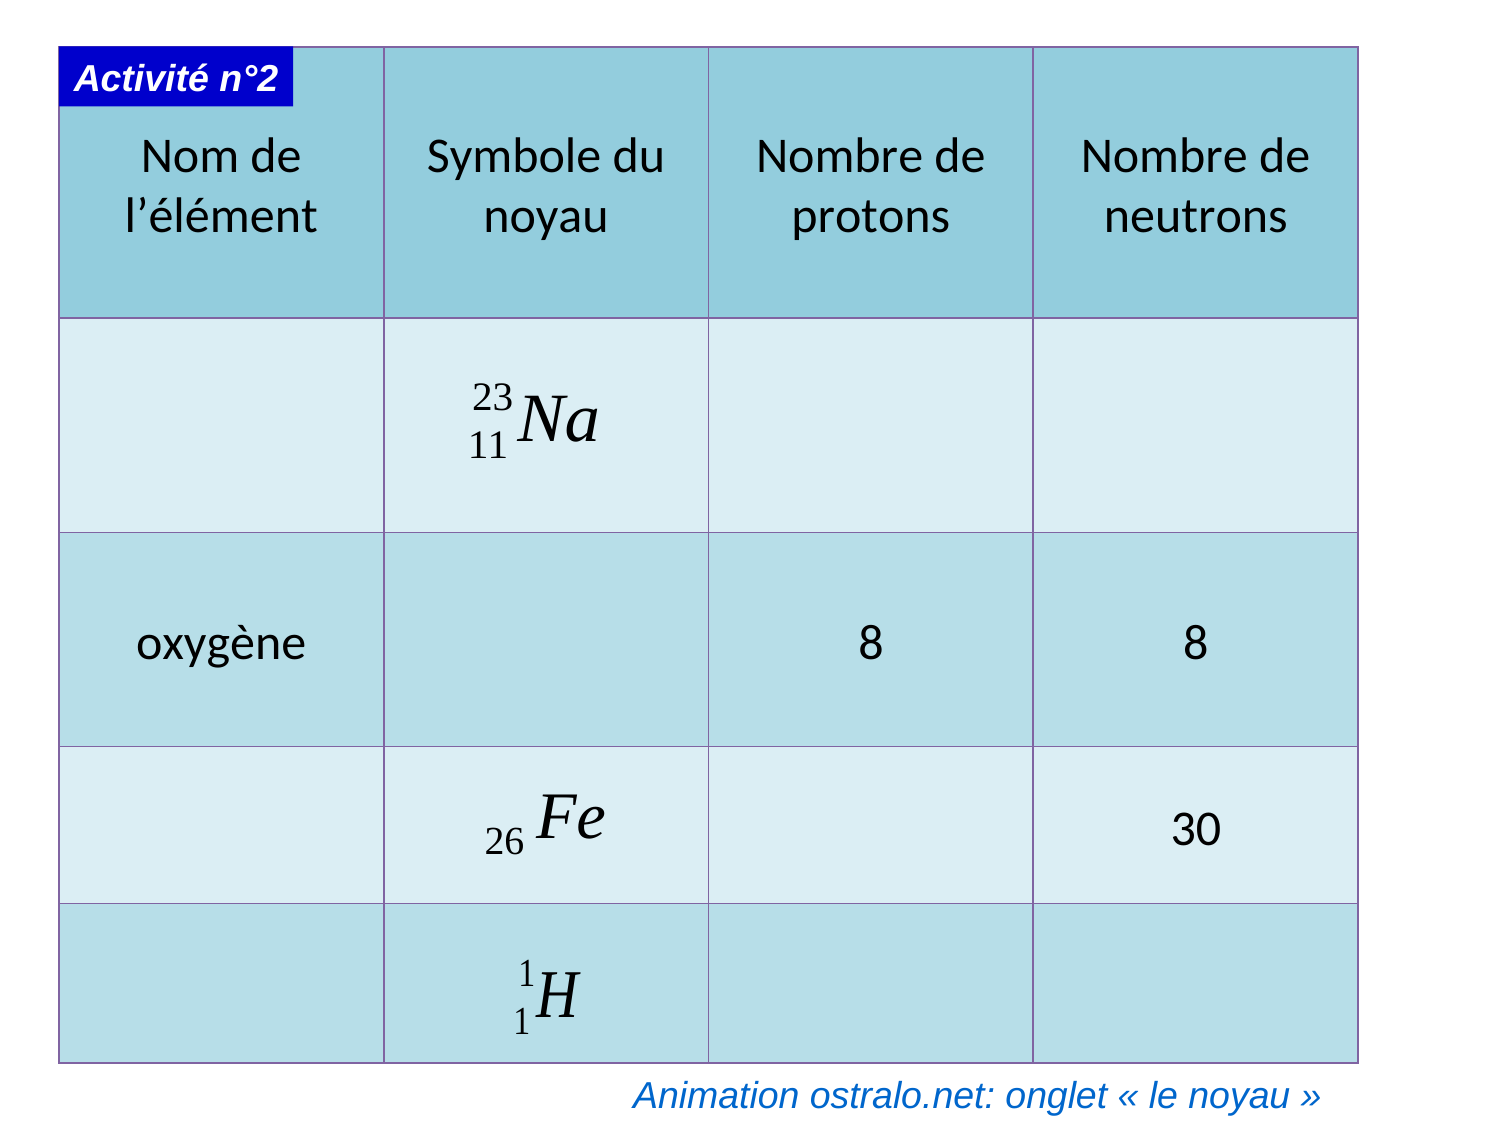

Activité n°2
| Nom de l’élément | Symbole du noyau | Nombre de protons | Nombre de neutrons |
| --- | --- | --- | --- |
| | | | |
| oxygène | | 8 | 8 |
| | | | 30 |
| | | | |
Animation ostralo.net: onglet « le noyau »